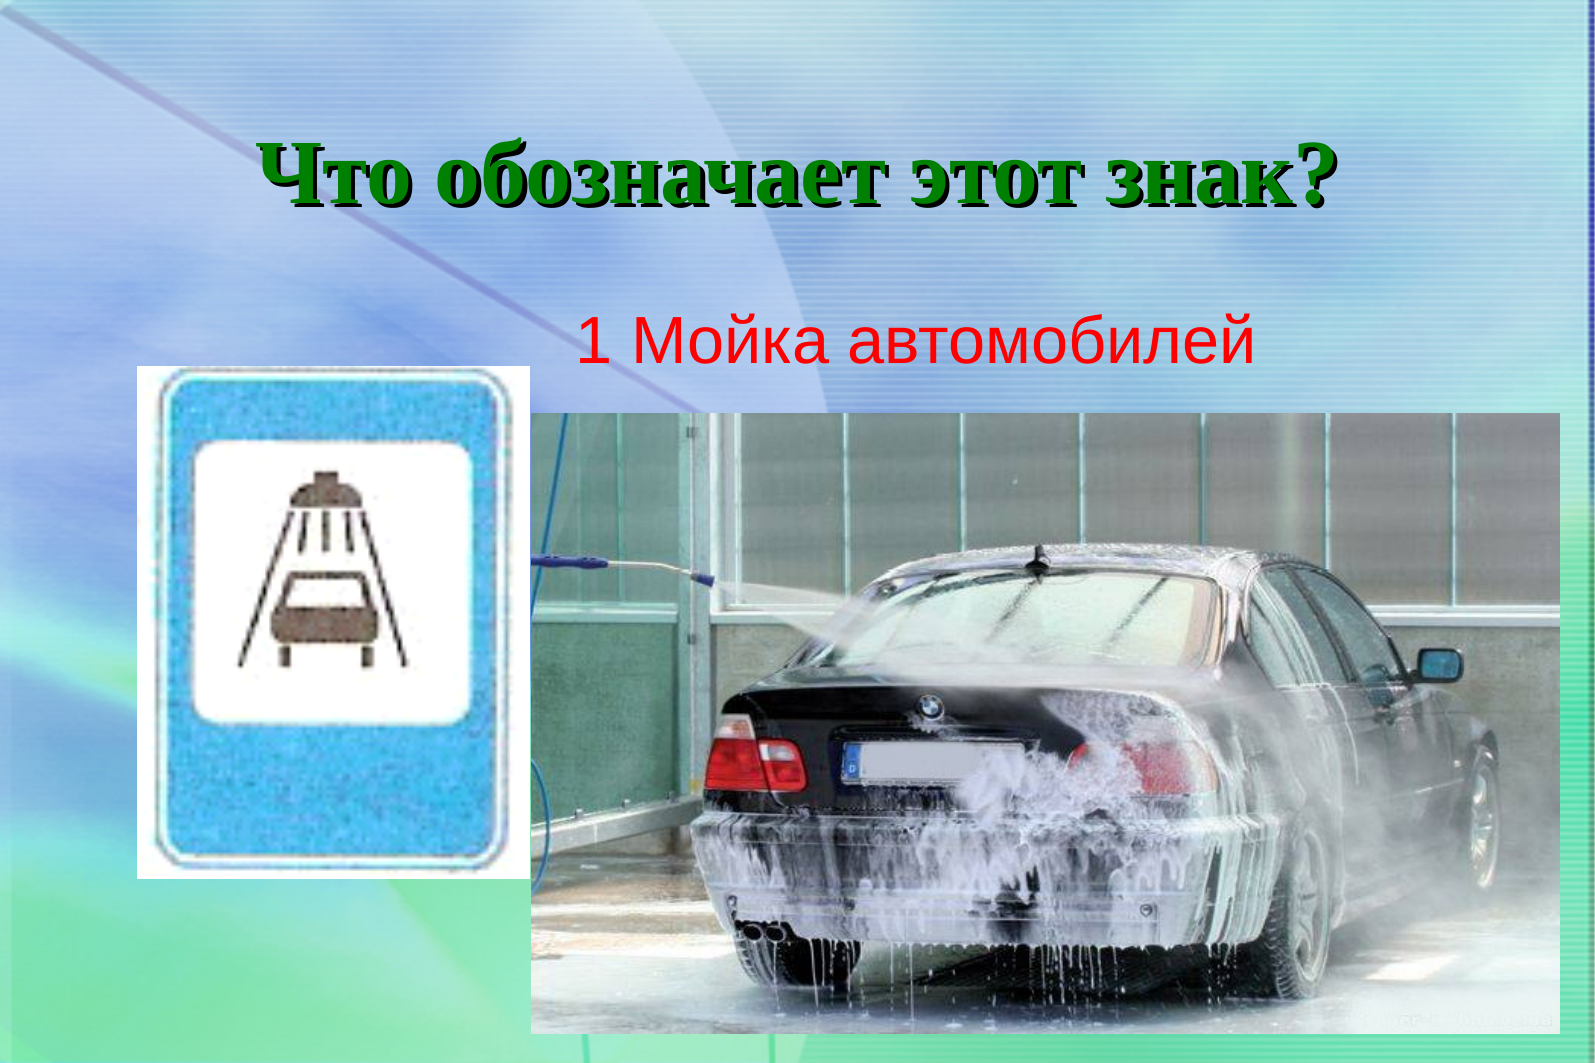

# Что обозначает этот знак?
1 Мойка автомобилей
2. Опасно! Инопланетяне
 похищают автомобилистов!
3. Техническое обслуживание автомобилей
4. Внезапные осадки